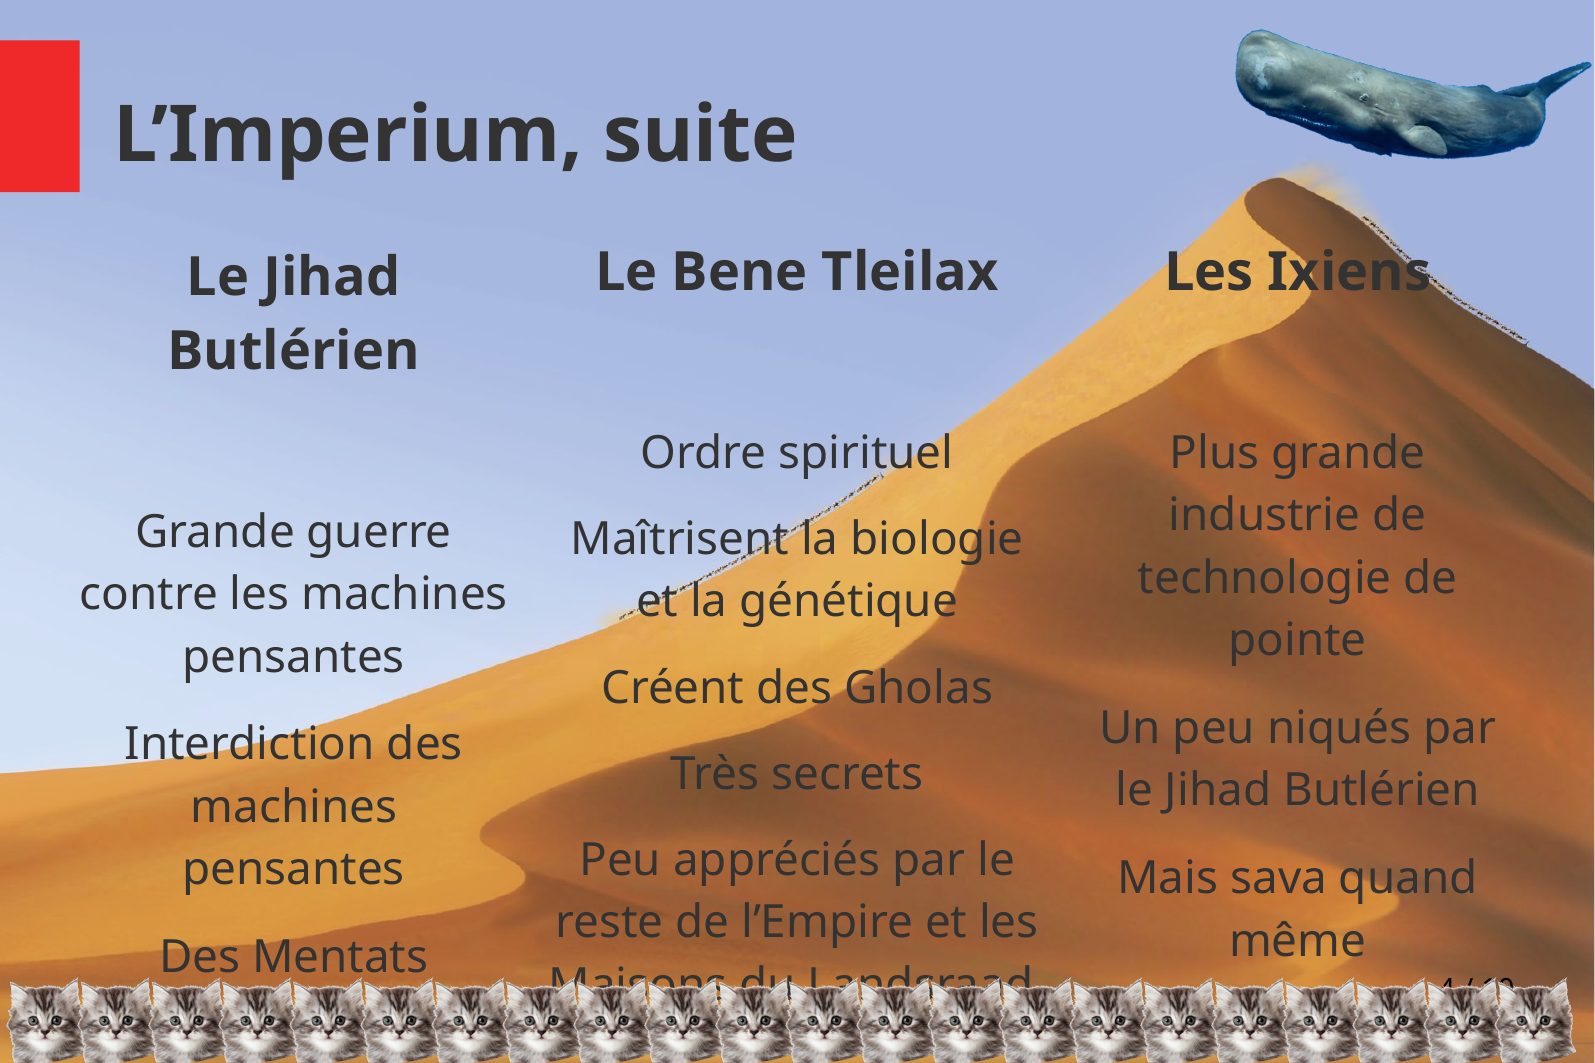

L’Imperium, suite
Le Bene Tleilax
Ordre spirituel
Maîtrisent la biologie et la génétique
Créent des Gholas
Très secrets
Peu appréciés par le reste de l’Empire et les Maisons du Landsraad
Les Ixiens
Plus grande industrie de technologie de pointe
Un peu niqués par le Jihad Butlérien
Mais sava quand même
# Le Jihad Butlérien
Grande guerre contre les machines pensantes
Interdiction des machines pensantes
Des Mentats s’occupent des analyses de données
4